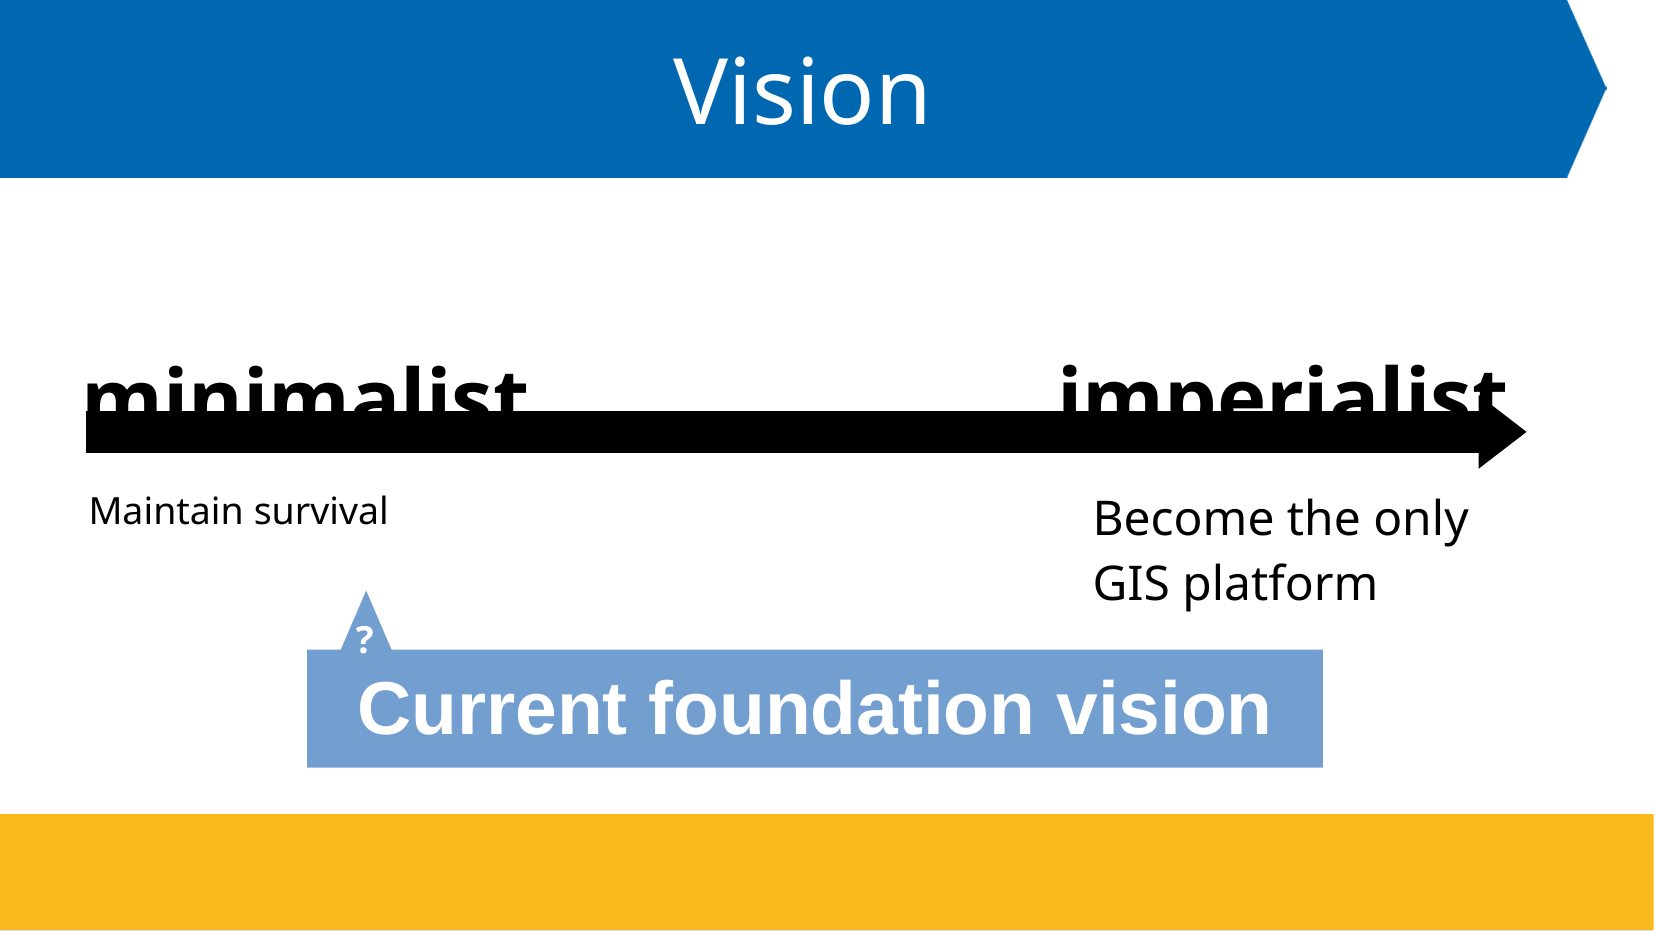

# Vision
imperialist
minimalist
Maintain survival
Become the only GIS platform
?
Current foundation vision